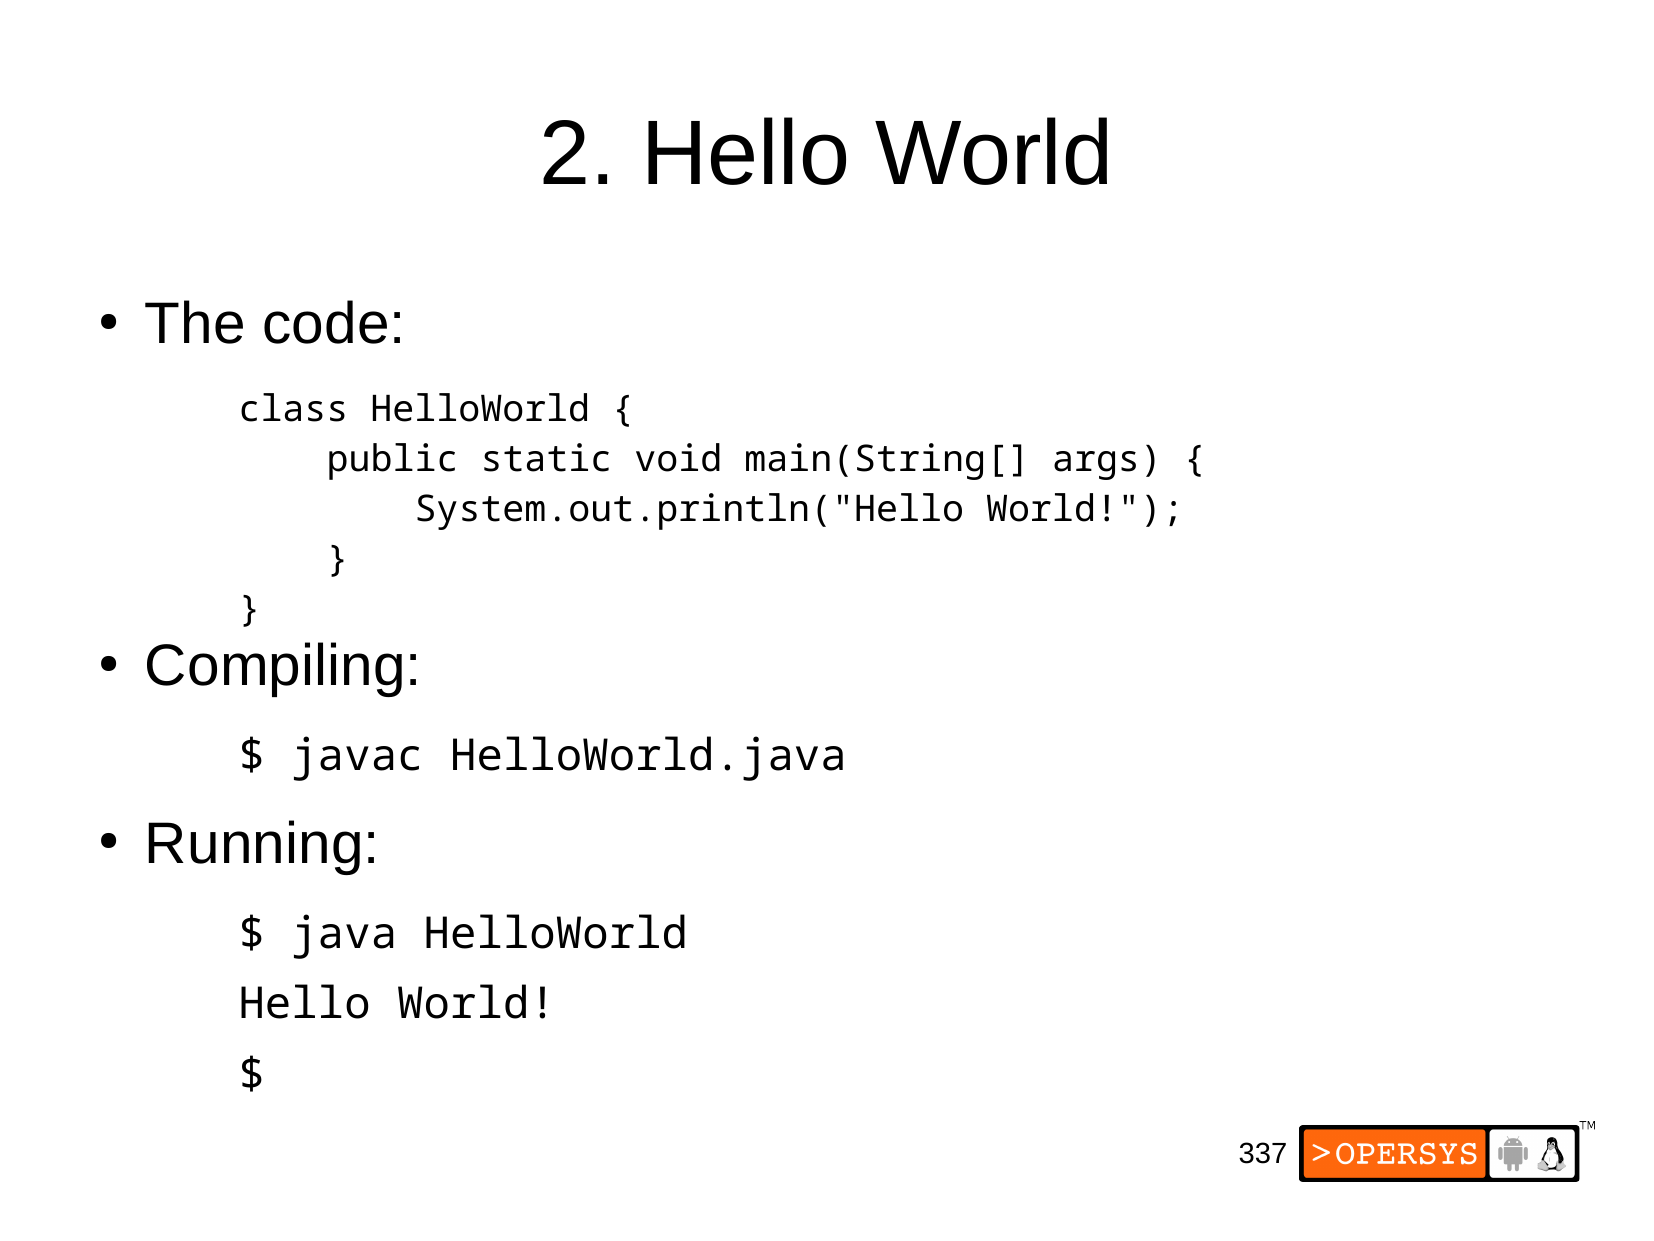

# 2. Hello World
The code:
class HelloWorld {
 public static void main(String[] args) {
 System.out.println("Hello World!");
 }
}
Compiling:
$ javac HelloWorld.java
Running:
$ java HelloWorld
Hello World!
$